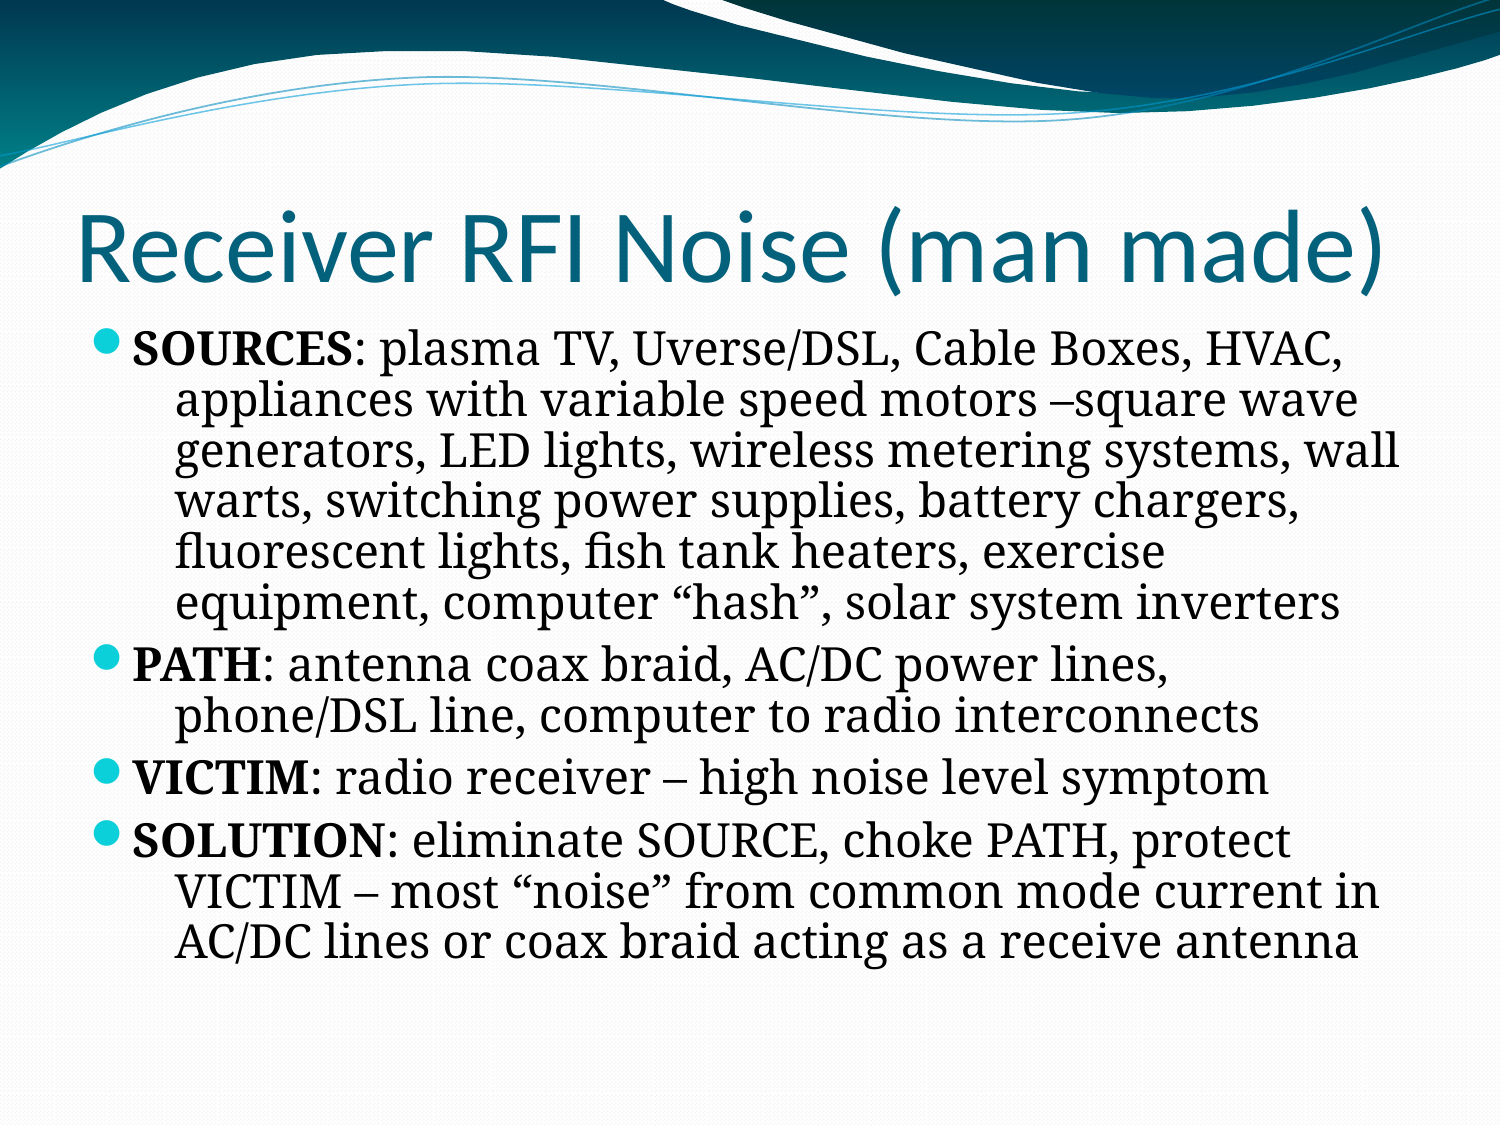

# Receiver RFI Noise (man made)
SOURCES: plasma TV, Uverse/DSL, Cable Boxes, HVAC, appliances with variable speed motors –square wave generators, LED lights, wireless metering systems, wall warts, switching power supplies, battery chargers, fluorescent lights, fish tank heaters, exercise equipment, computer “hash”, solar system inverters
PATH: antenna coax braid, AC/DC power lines, phone/DSL line, computer to radio interconnects
VICTIM: radio receiver – high noise level symptom
SOLUTION: eliminate SOURCE, choke PATH, protect VICTIM – most “noise” from common mode current in AC/DC lines or coax braid acting as a receive antenna